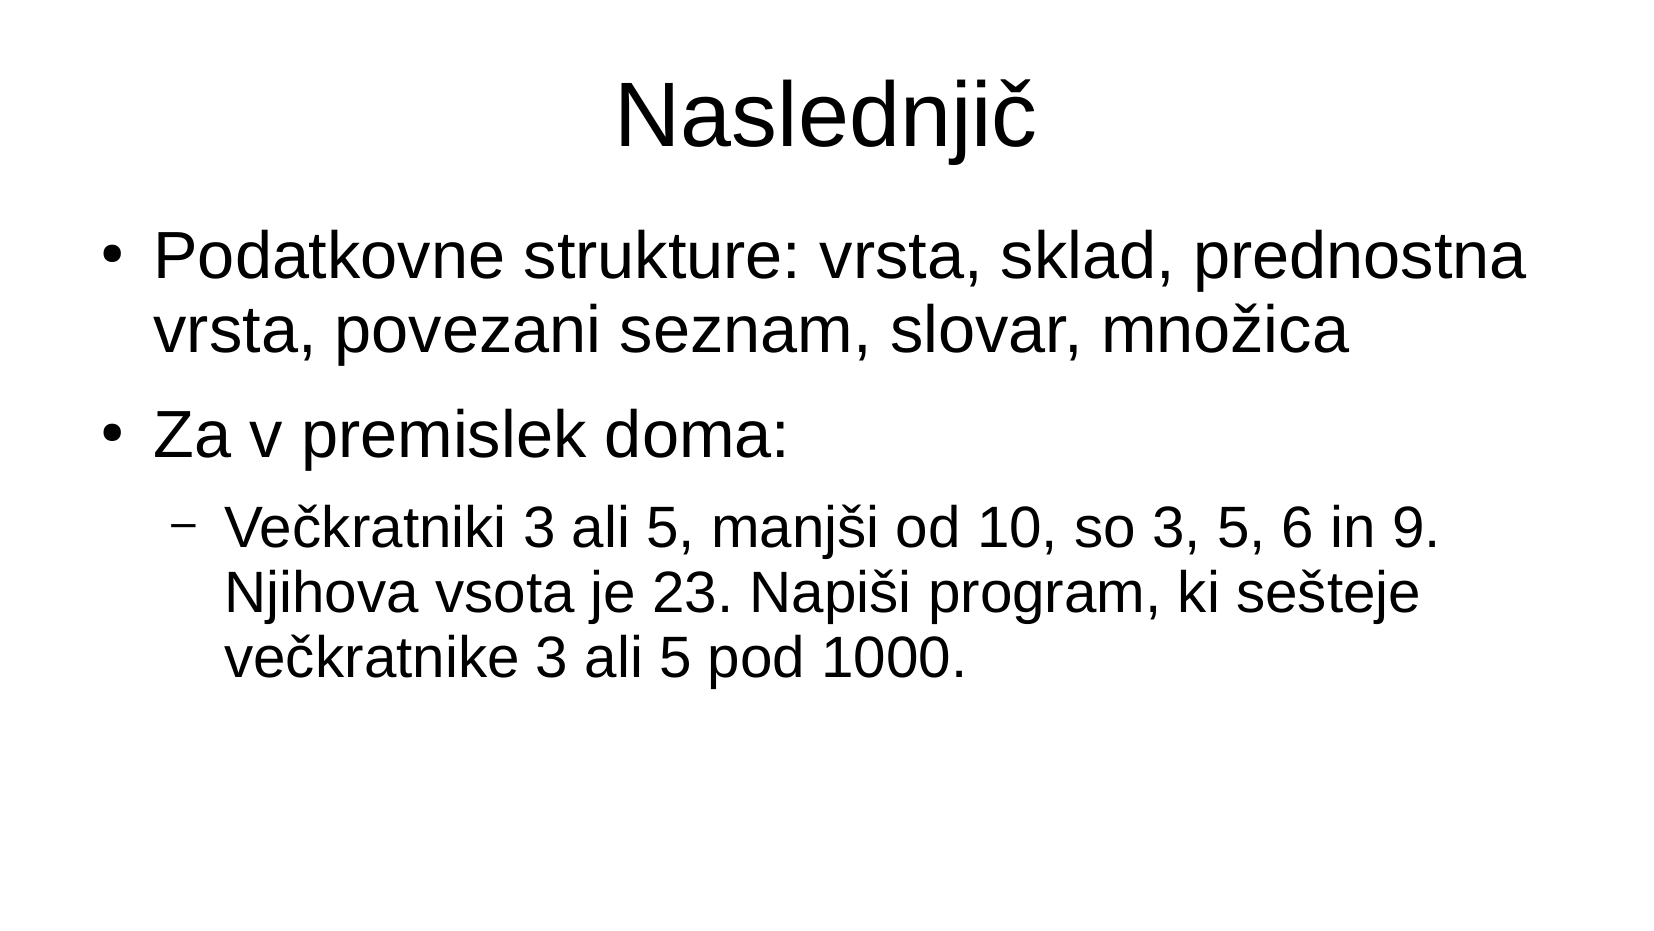

# Naslednjič
Podatkovne strukture: vrsta, sklad, prednostna vrsta, povezani seznam, slovar, množica
Za v premislek doma:
Večkratniki 3 ali 5, manjši od 10, so 3, 5, 6 in 9. Njihova vsota je 23. Napiši program, ki sešteje večkratnike 3 ali 5 pod 1000.